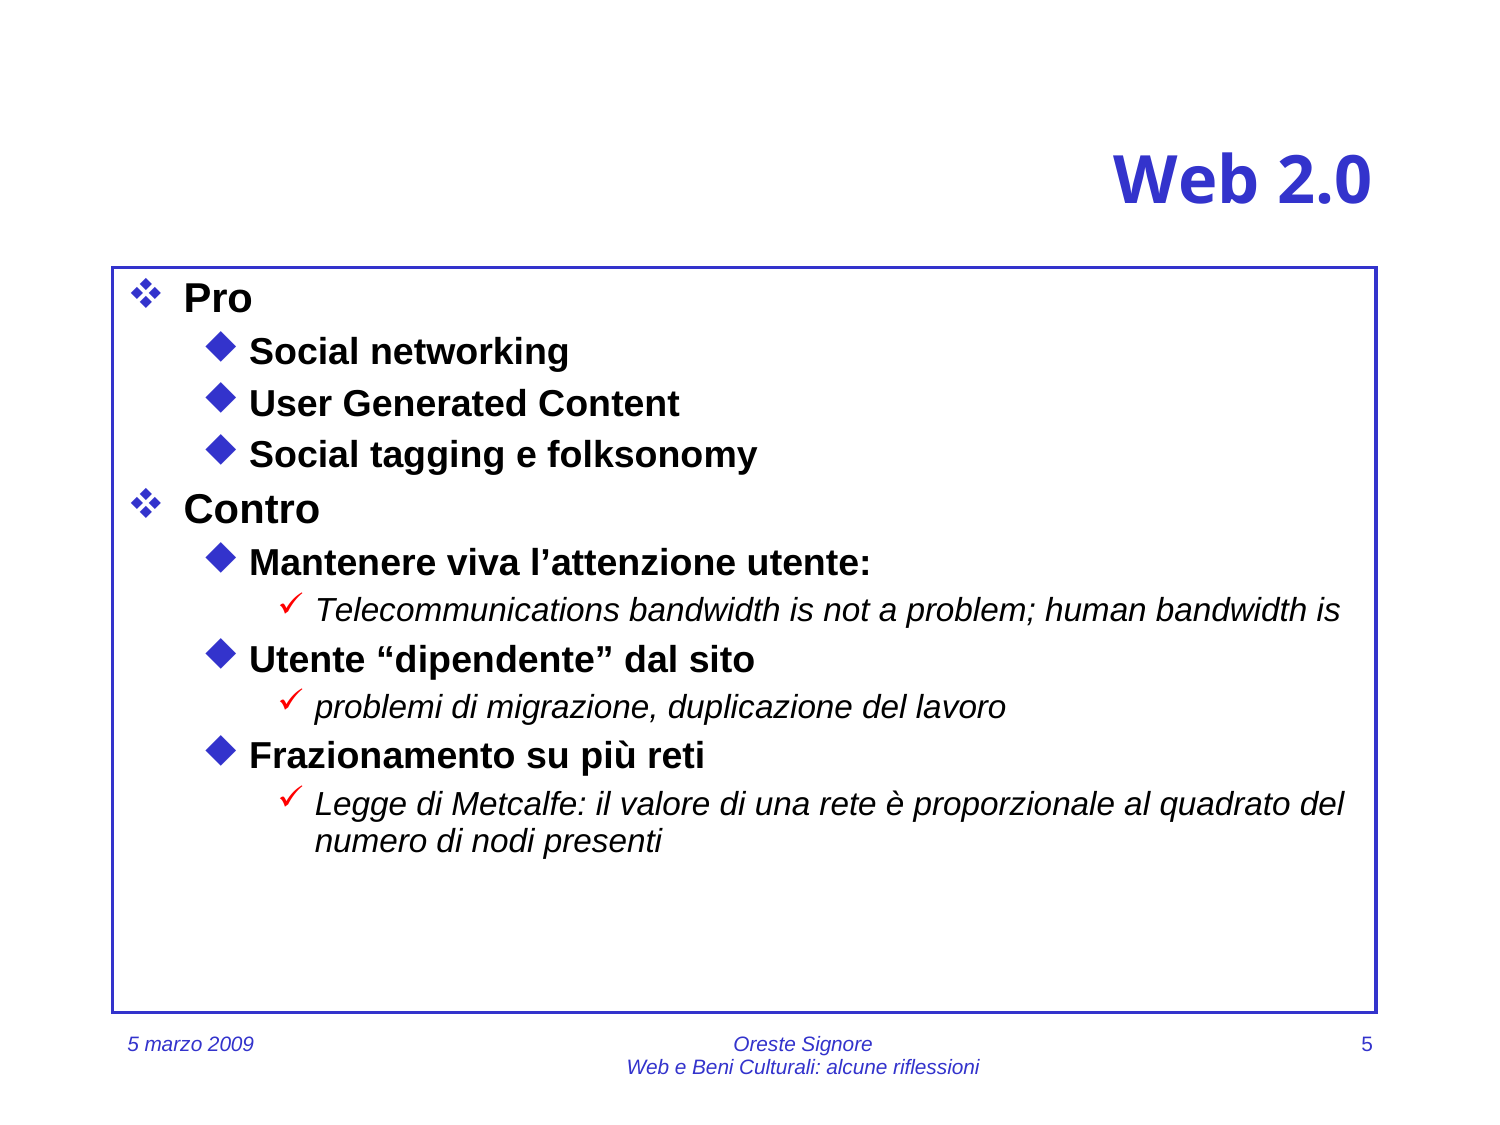

# Web 2.0
Pro
Social networking
User Generated Content
Social tagging e folksonomy
Contro
Mantenere viva l’attenzione utente:
Telecommunications bandwidth is not a problem; human bandwidth is
Utente “dipendente” dal sito
problemi di migrazione, duplicazione del lavoro
Frazionamento su più reti
Legge di Metcalfe: il valore di una rete è proporzionale al quadrato del numero di nodi presenti
Oreste Signore
Rappresentare la conoscenza archeologica: dalla catalogazione cartacea al web semantico
5